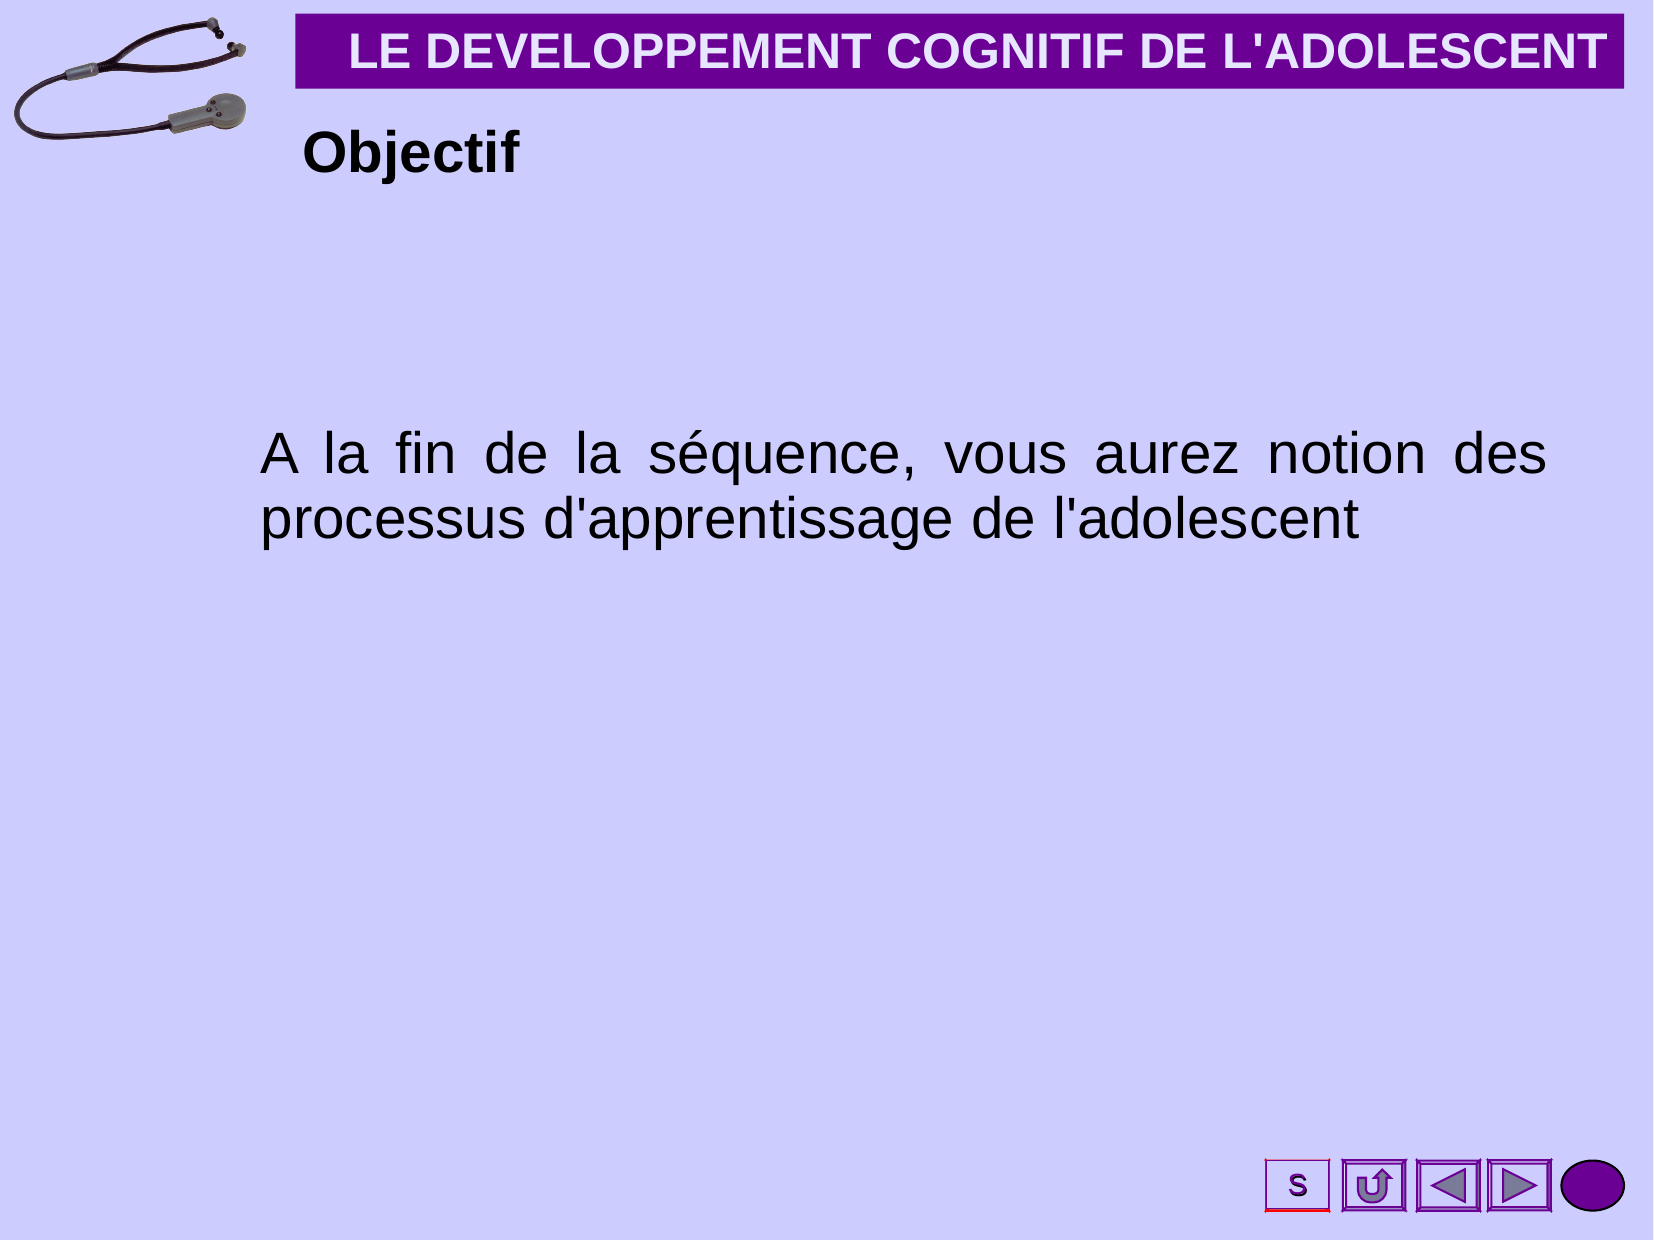

LE DEVELOPPEMENT COGNITIF DE L'ADOLESCENT
Objectif
# A la fin de la séquence, vous aurez notion des processus d'apprentissage de l'adolescent